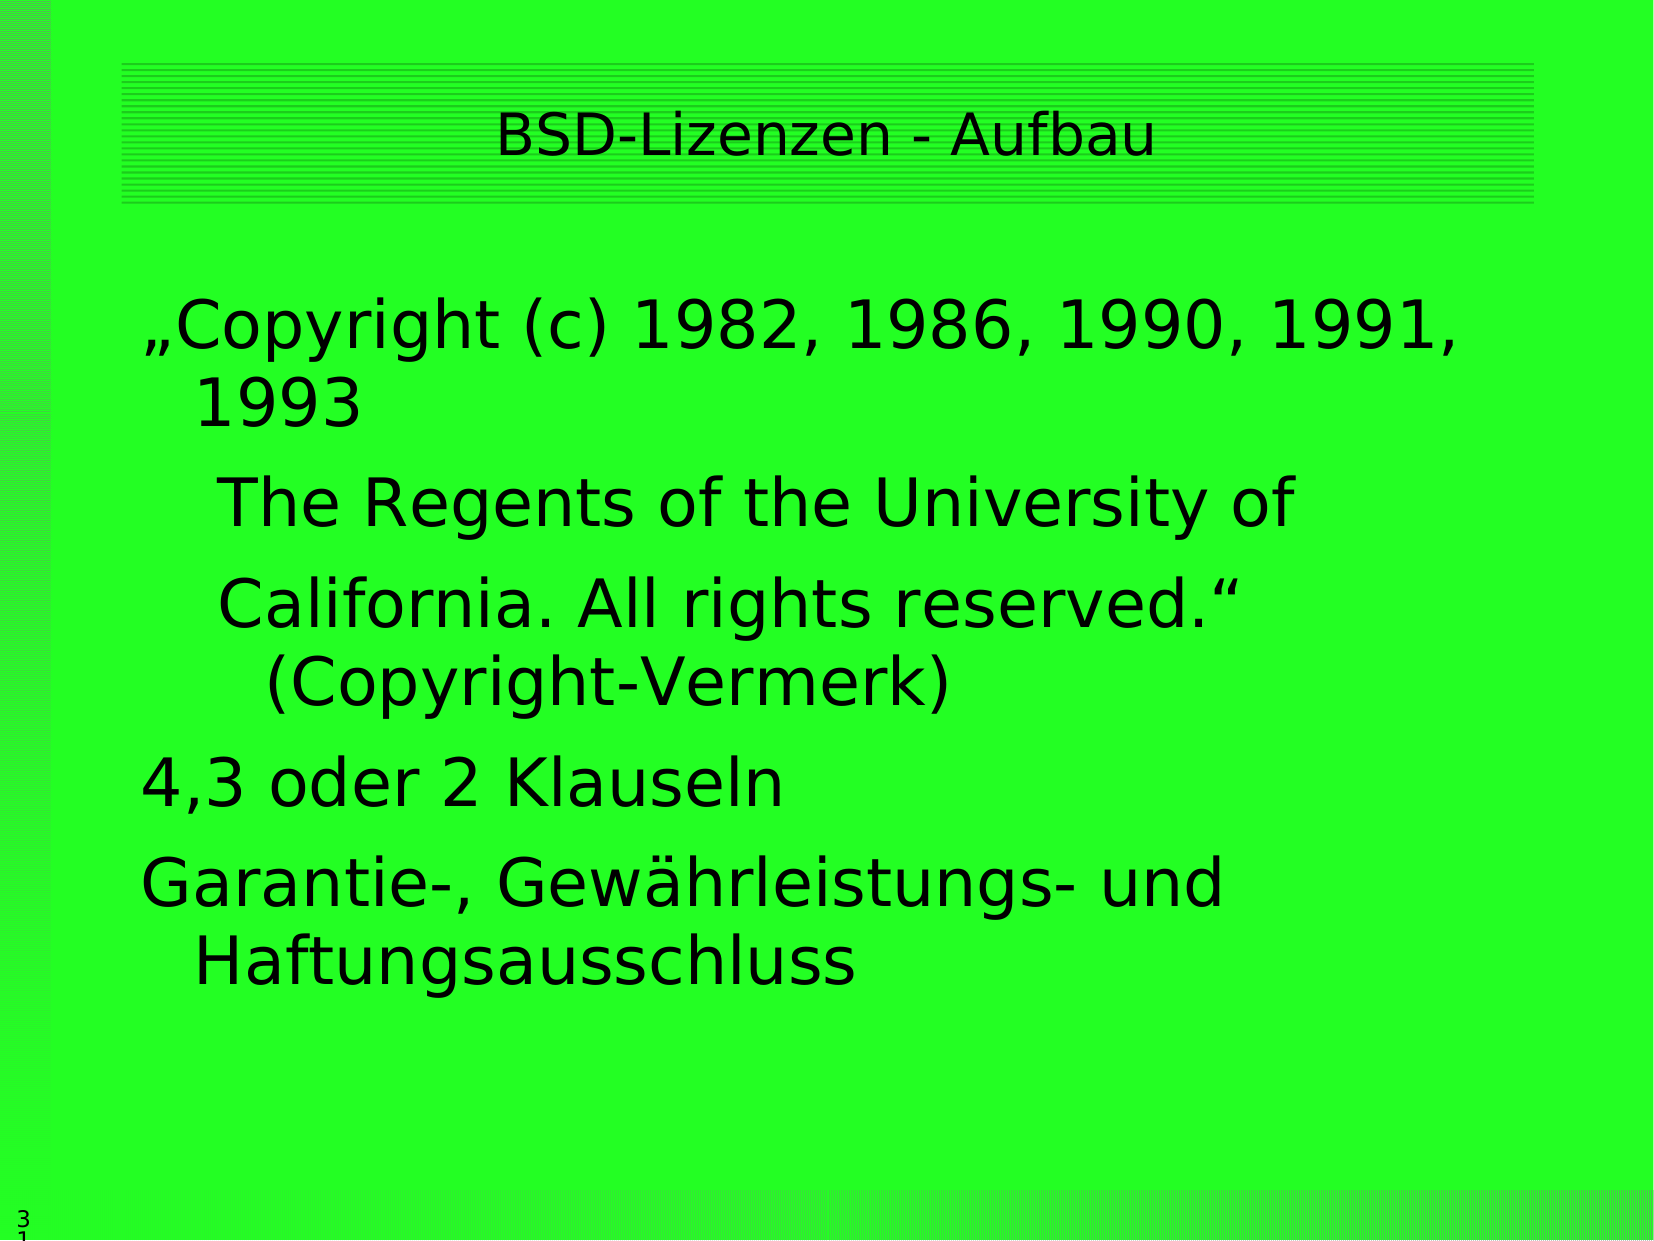

# BSD-Lizenzen - Aufbau
„Copyright (c) 1982, 1986, 1990, 1991, 1993
The Regents of the University of
California. All rights reserved.“ (Copyright-Vermerk)
4,3 oder 2 Klauseln
Garantie-, Gewährleistungs- und Haftungsausschluss